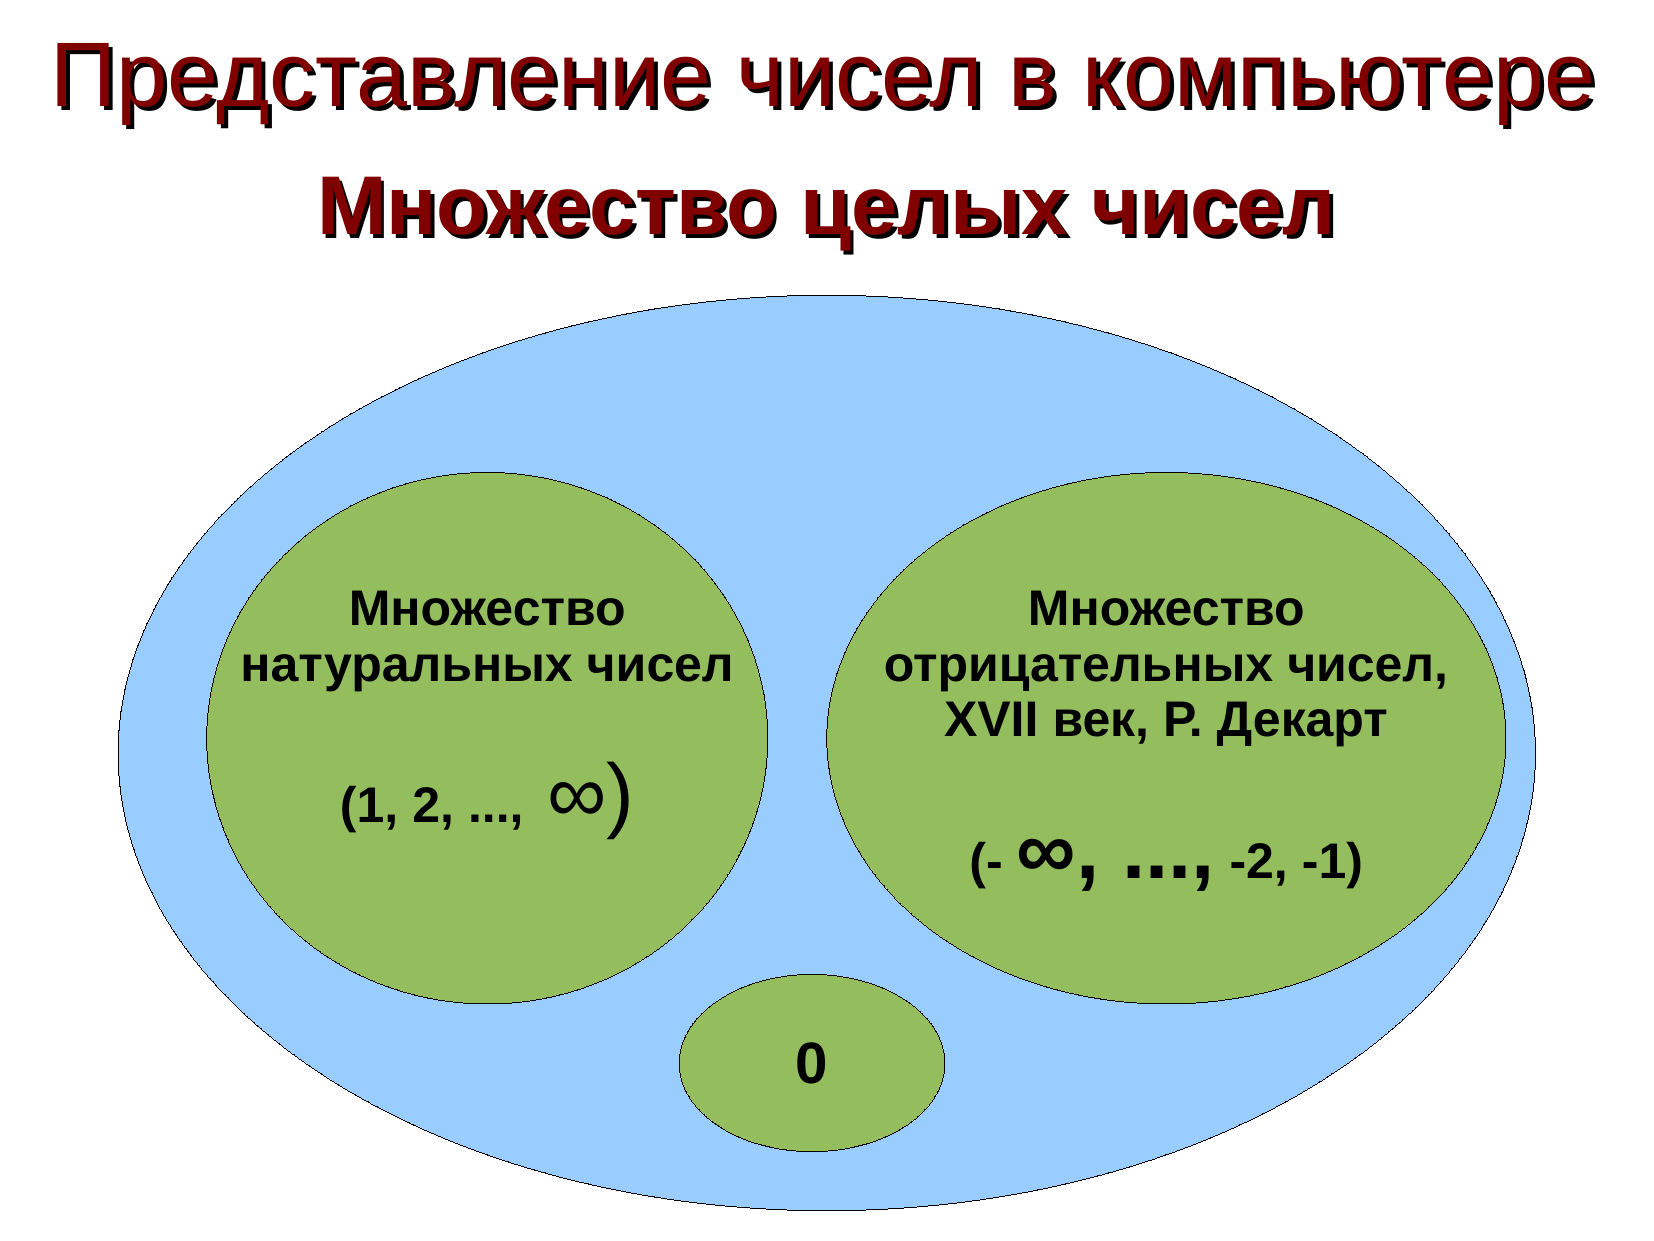

Представление чисел в компьютере
Множество целых чисел
Множество
натуральных чисел
(1, 2, ..., ∞)
Множество
отрицательных чисел,
XVII век, Р. Декарт
(- ∞, ..., -2, -1)
0